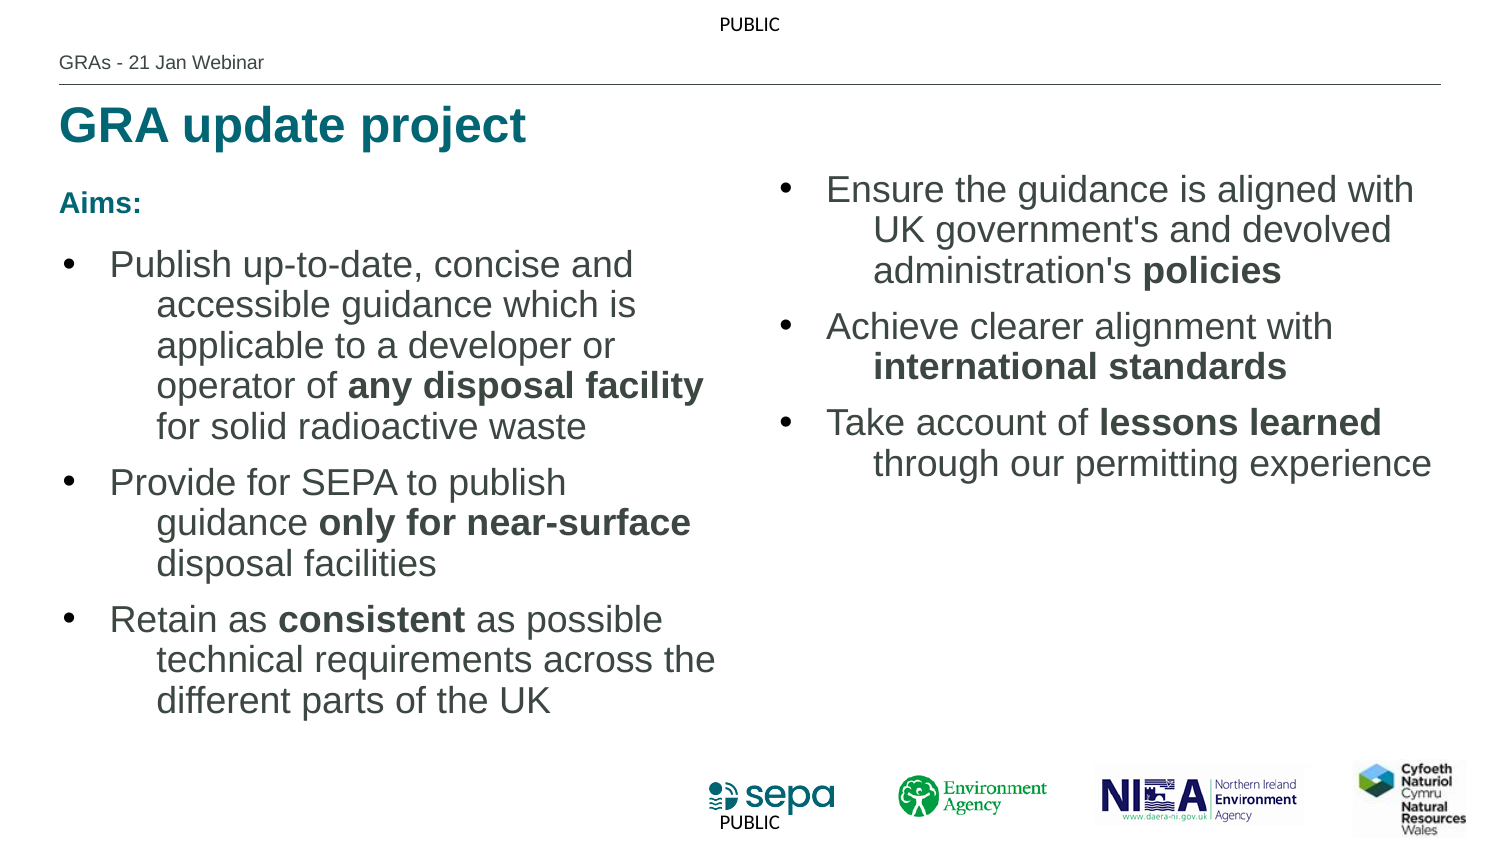

GRAs - 21 Jan Webinar
# GRA update project
Ensure the guidance is aligned with UK government's and devolved administration's policies
Achieve clearer alignment with international standards
Take account of lessons learned through our permitting experience
Aims:
Publish up-to-date, concise and accessible guidance which is applicable to a developer or operator of any disposal facility for solid radioactive waste
Provide for SEPA to publish guidance only for near-surface disposal facilities
Retain as consistent as possible technical requirements across the different parts of the UK